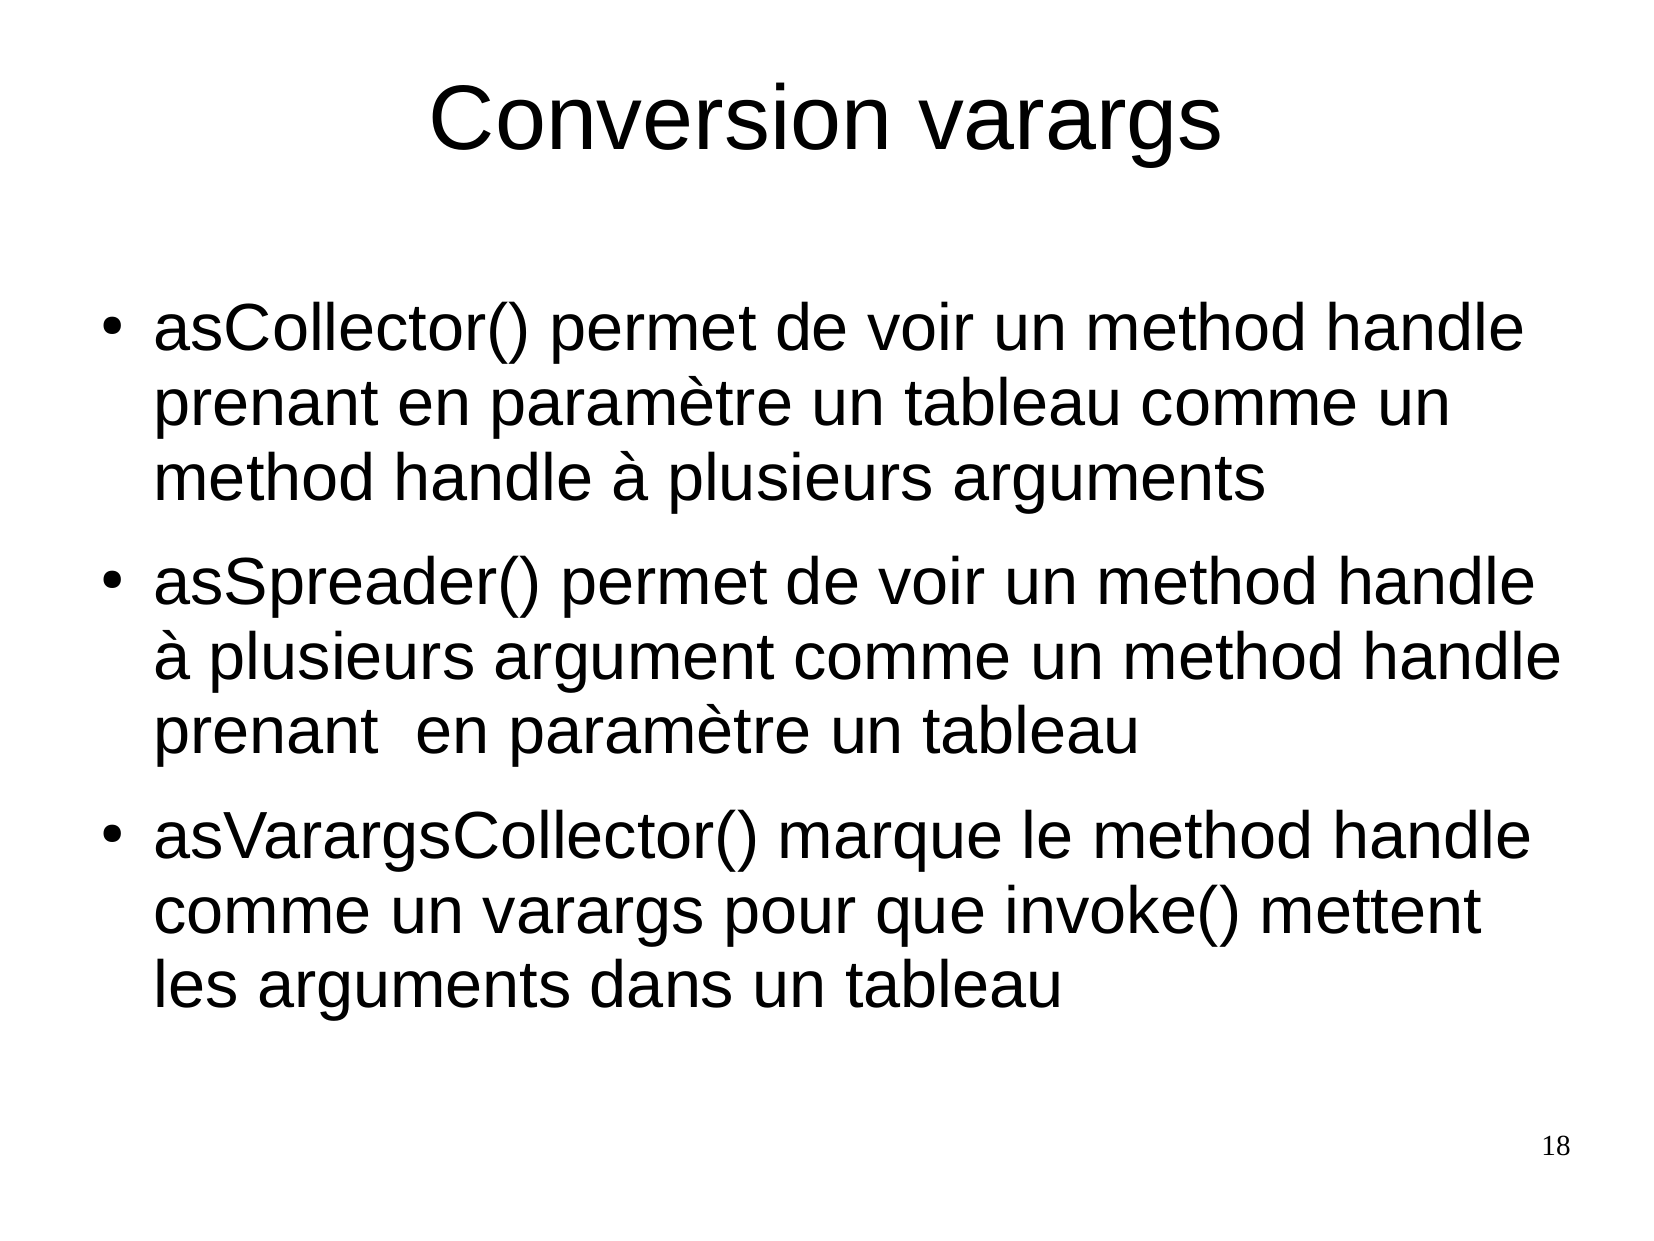

# Conversion varargs
asCollector() permet de voir un method handle prenant en paramètre un tableau comme un method handle à plusieurs arguments
asSpreader() permet de voir un method handle à plusieurs argument comme un method handle prenant en paramètre un tableau
asVarargsCollector() marque le method handle comme un varargs pour que invoke() mettent les arguments dans un tableau
18